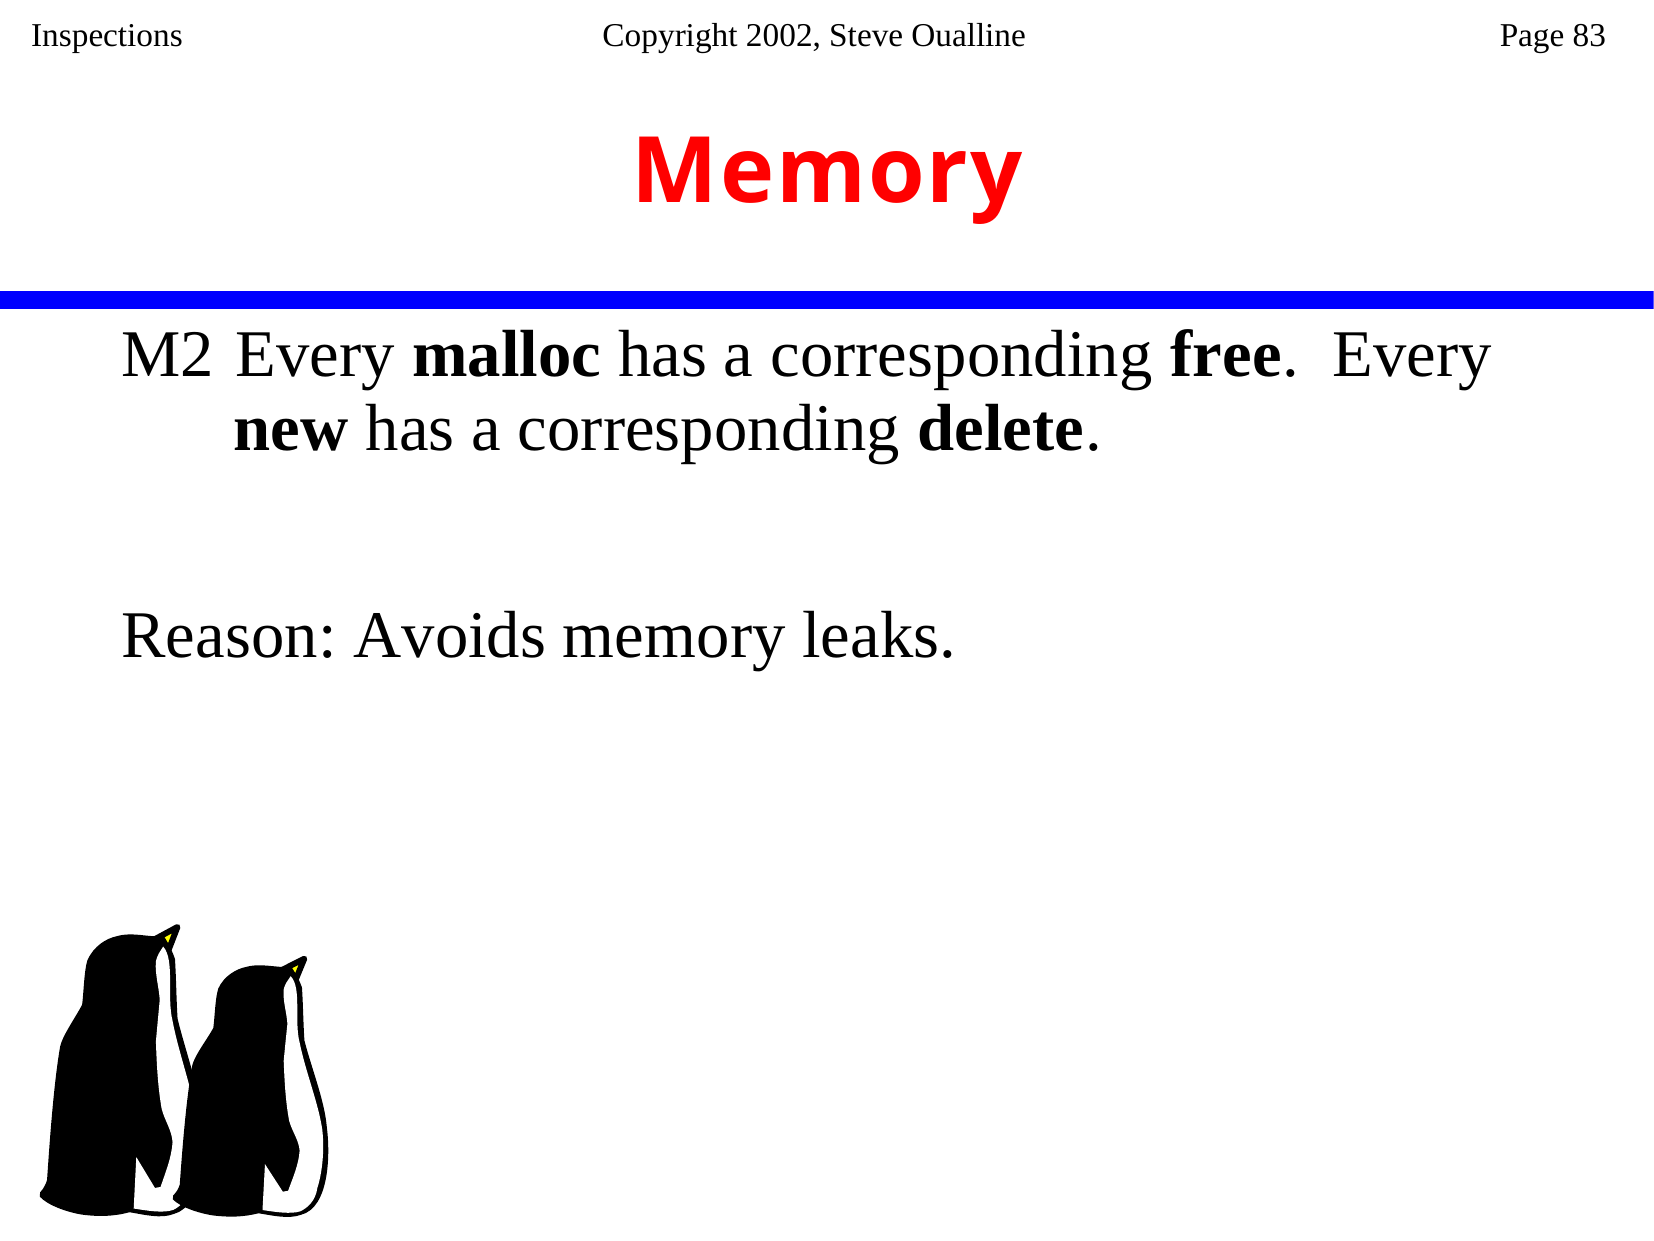

# Memory
M2	Every malloc has a corresponding free. Every new has a corresponding delete.
Reason: Avoids memory leaks.